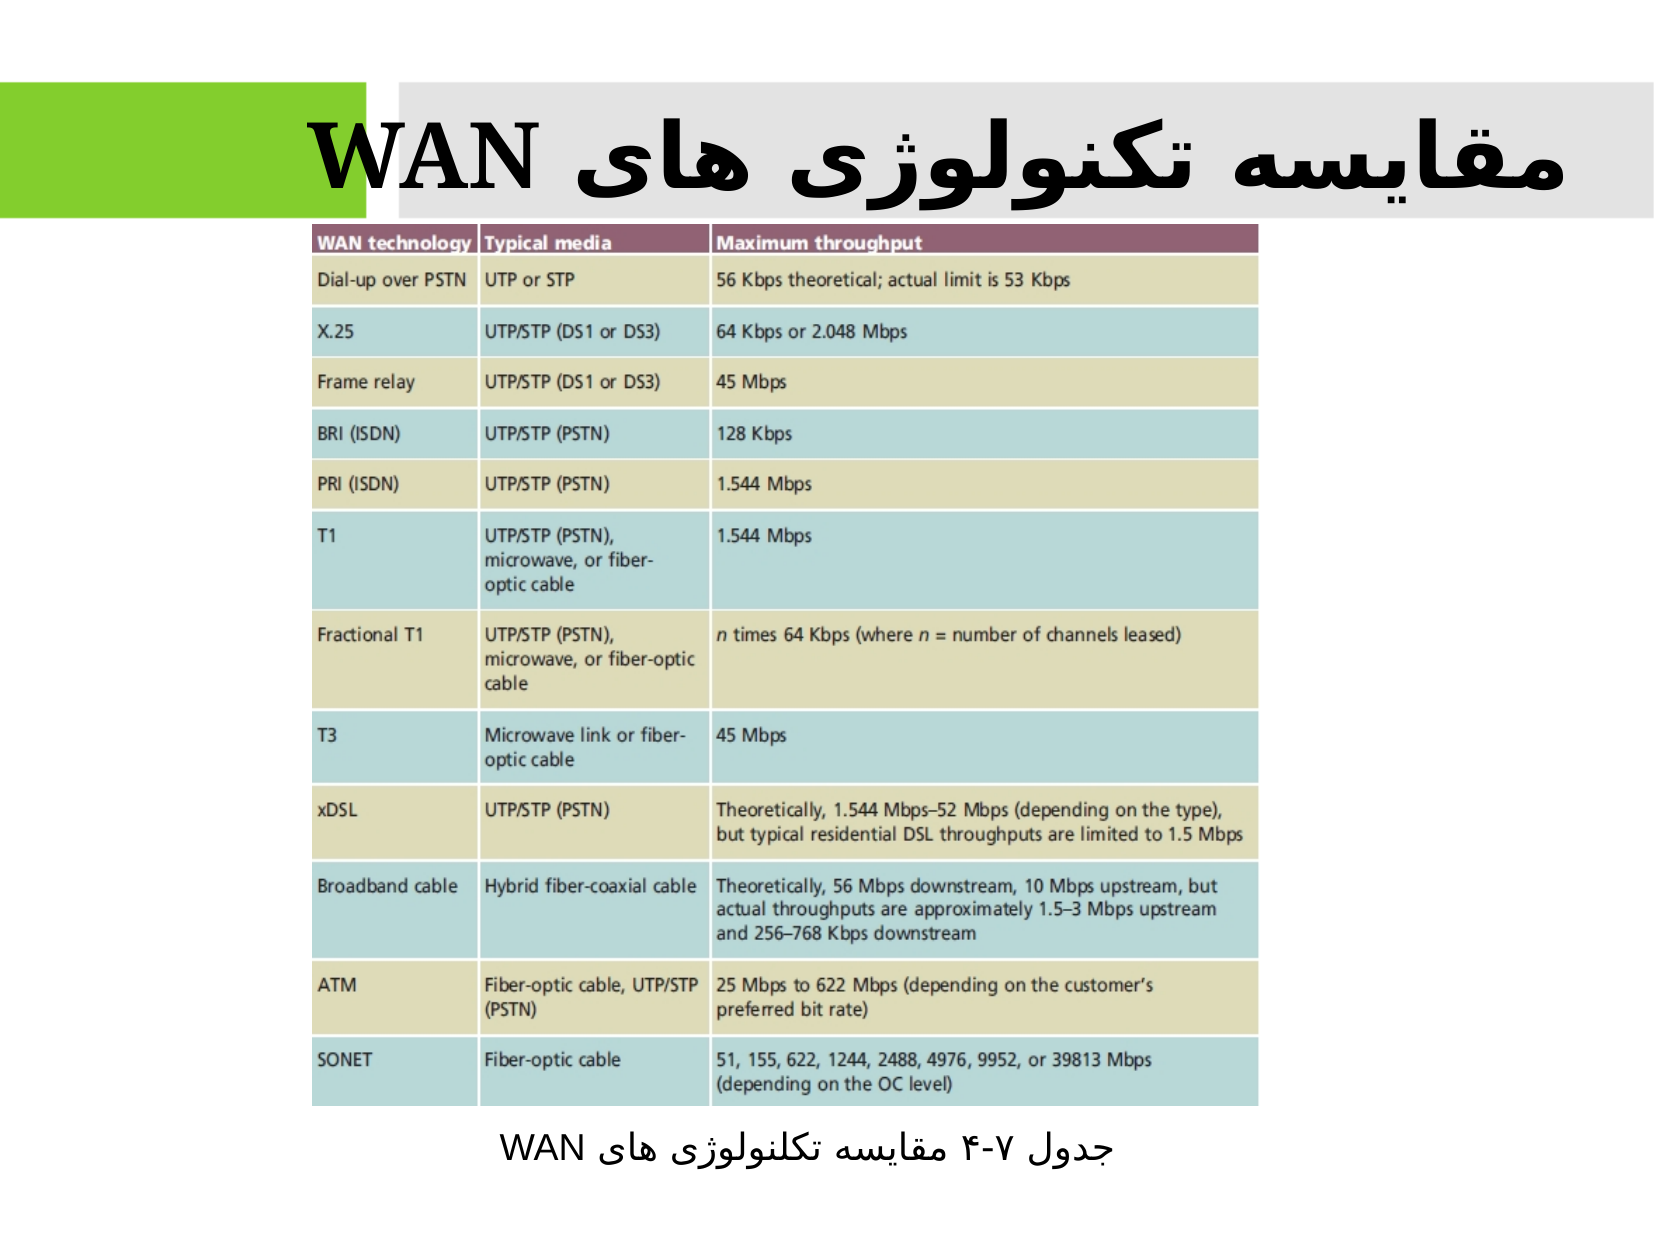

# مقایسه تکنولوژی های WAN
جدول ۷-۴ مقایسه تکلنولوژی های WAN